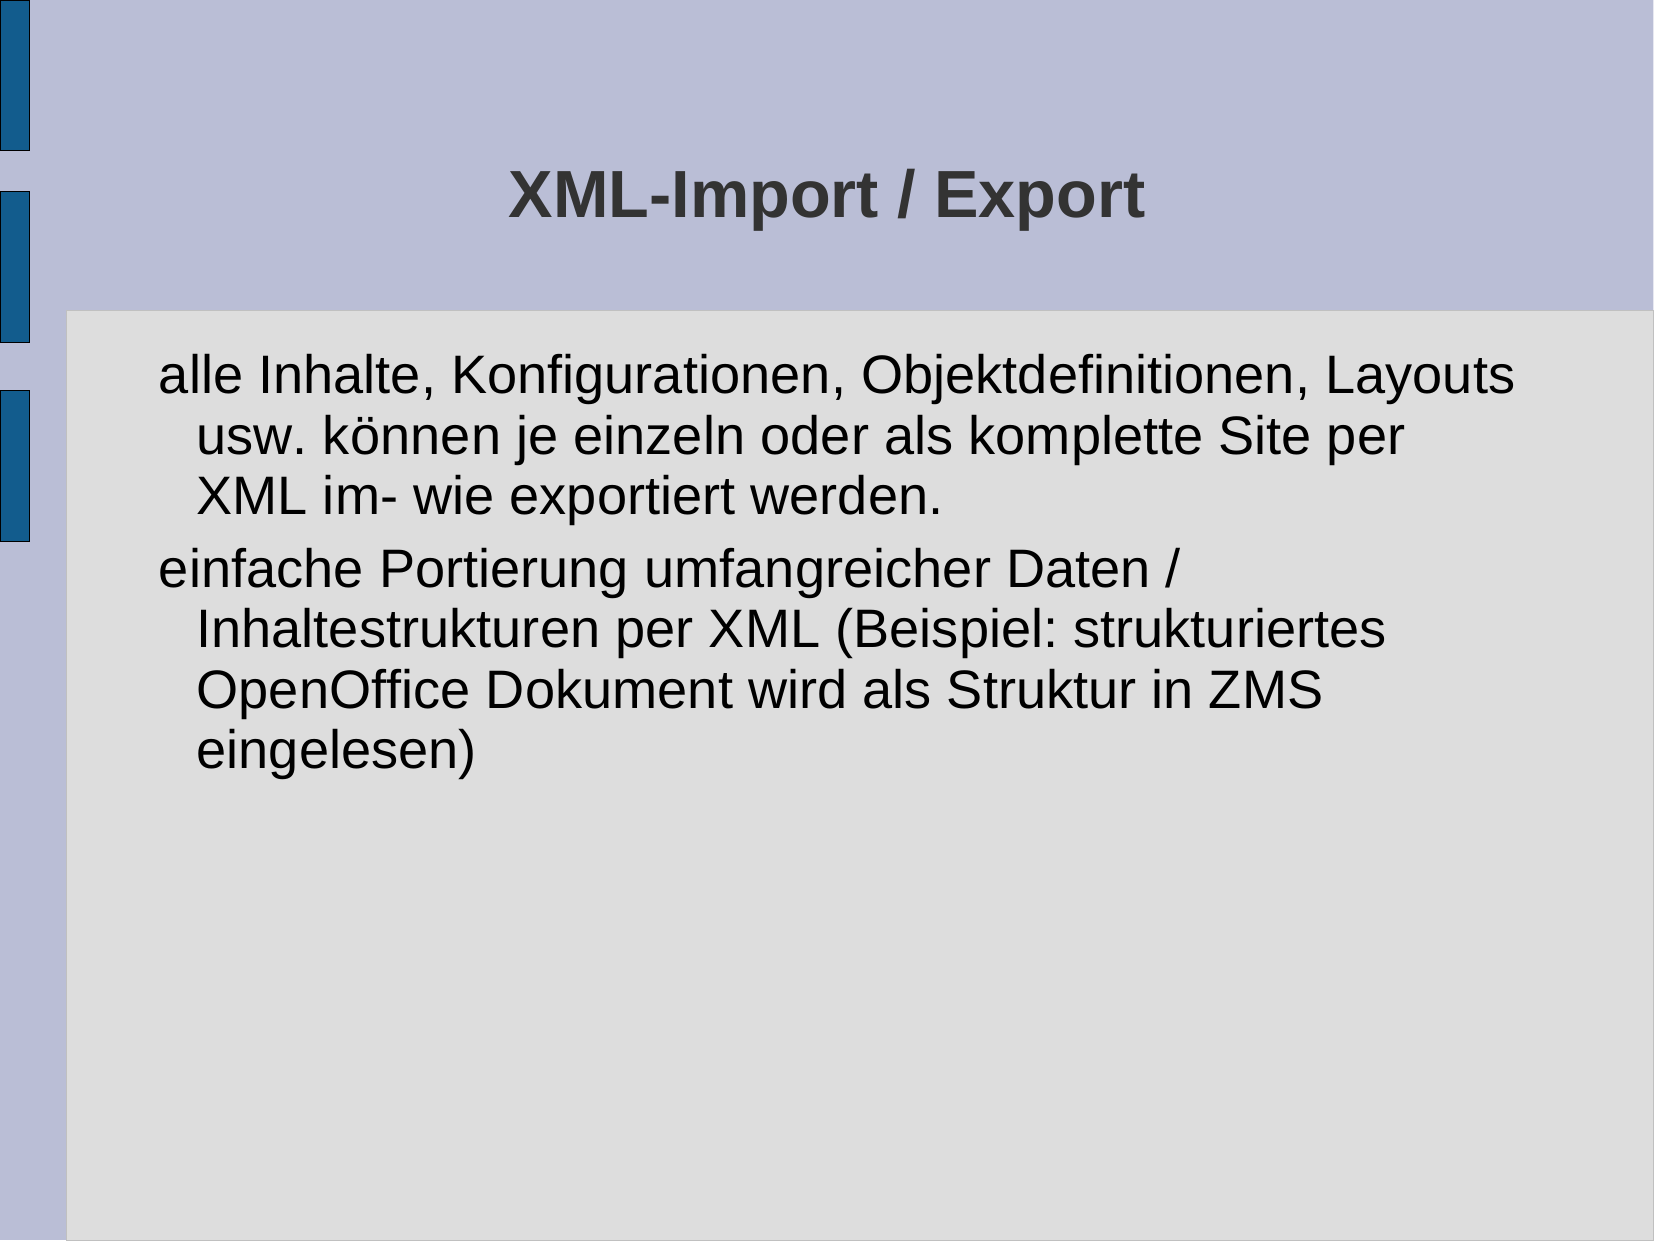

# XML-Import / Export
alle Inhalte, Konfigurationen, Objektdefinitionen, Layouts usw. können je einzeln oder als komplette Site per XML im- wie exportiert werden.
einfache Portierung umfangreicher Daten / Inhaltestrukturen per XML (Beispiel: strukturiertes OpenOffice Dokument wird als Struktur in ZMS eingelesen)